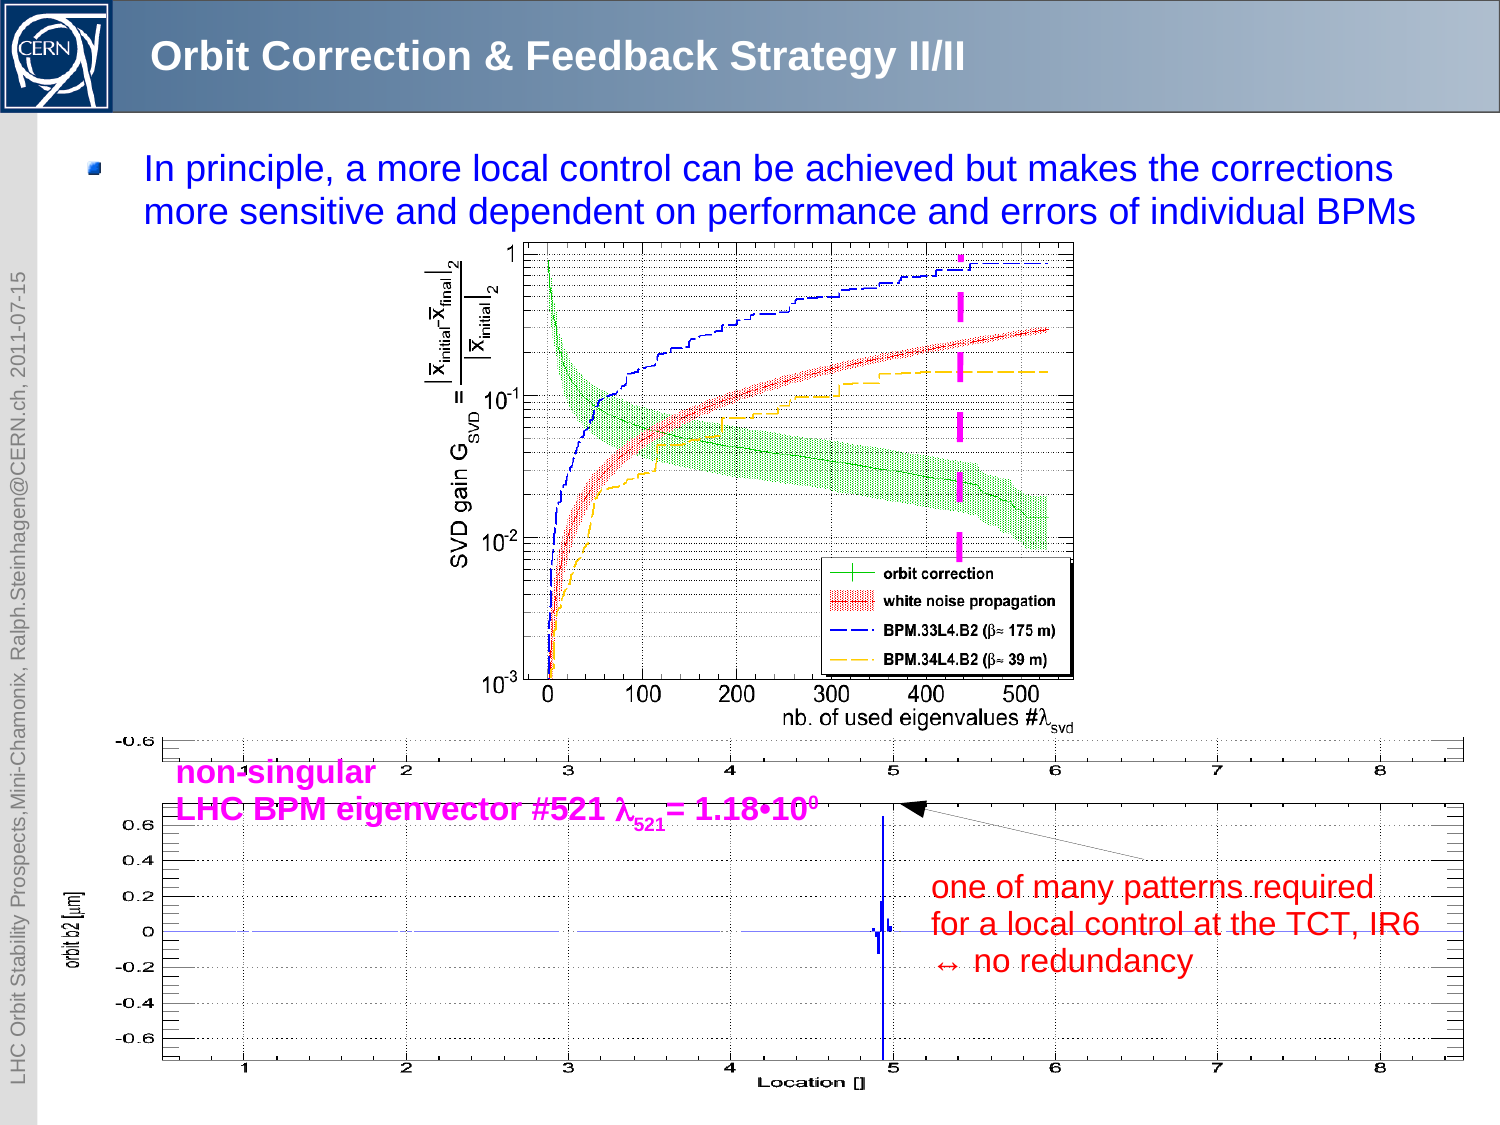

# Orbit Correction & Feedback Strategy II/II
In principle, a more local control can be achieved but makes the corrections more sensitive and dependent on performance and errors of individual BPMs
non-singular
LHC BPM eigenvector #521 l521= 1.18•100
one of many patterns required
for a local control at the TCT, IR6
↔ no redundancy